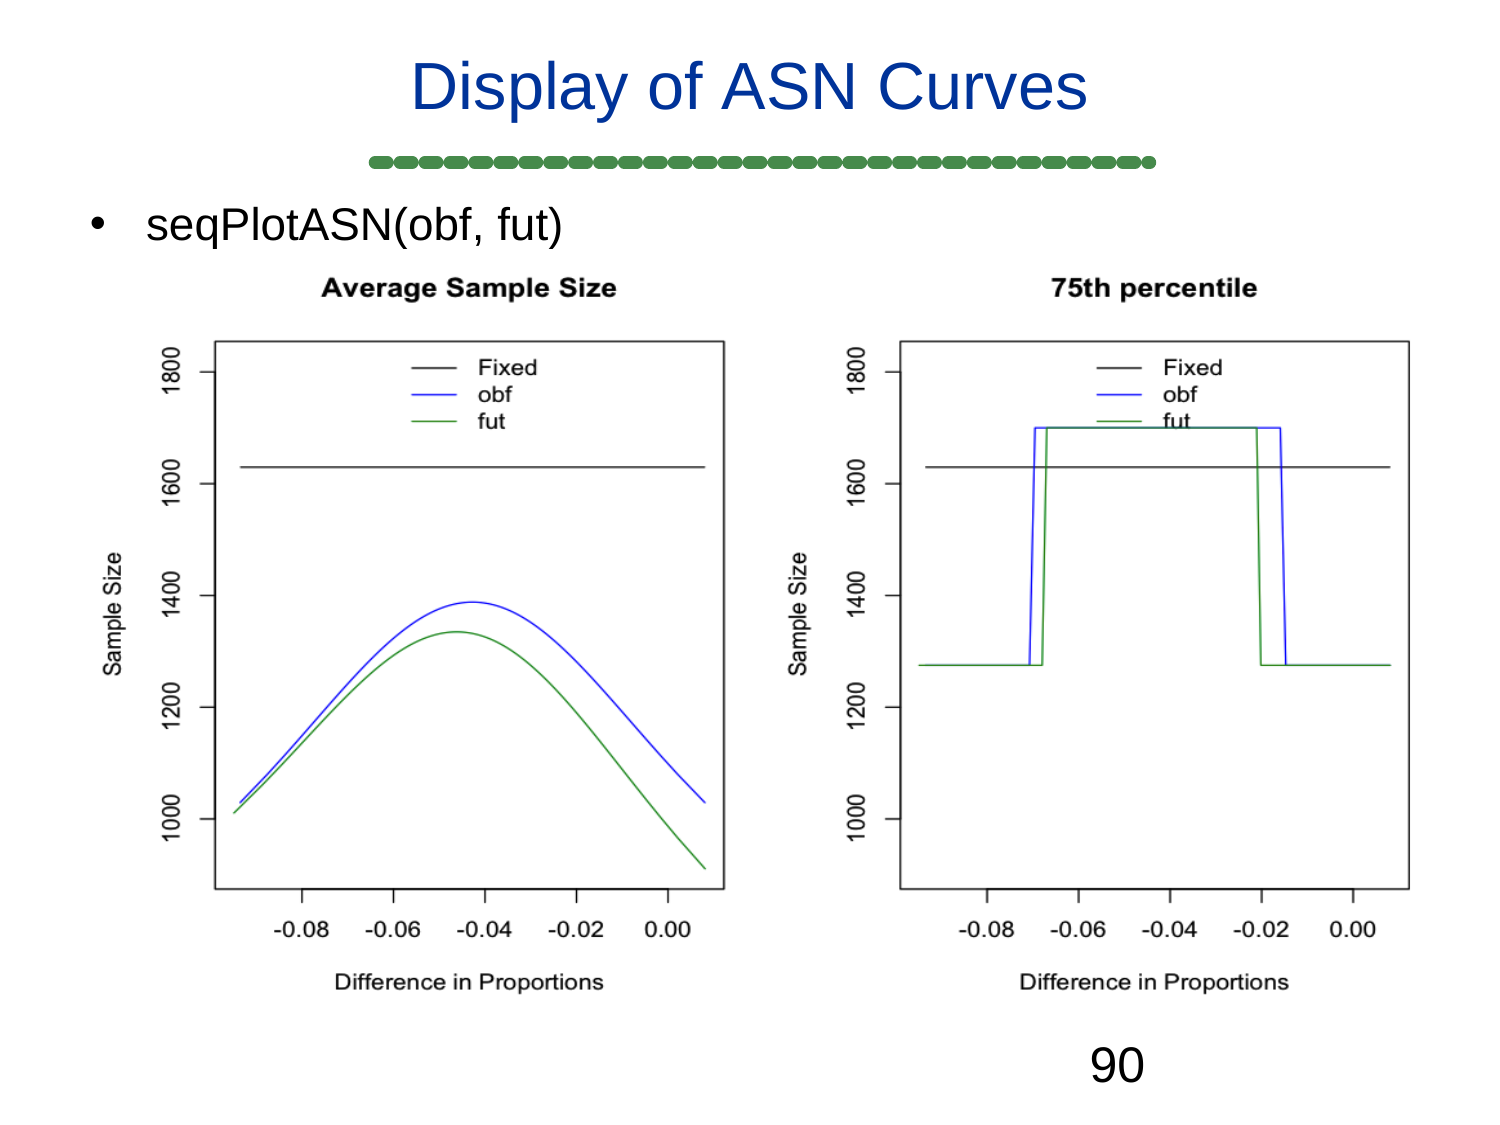

# Display of ASN Curves
seqPlotASN(obf, fut)
90